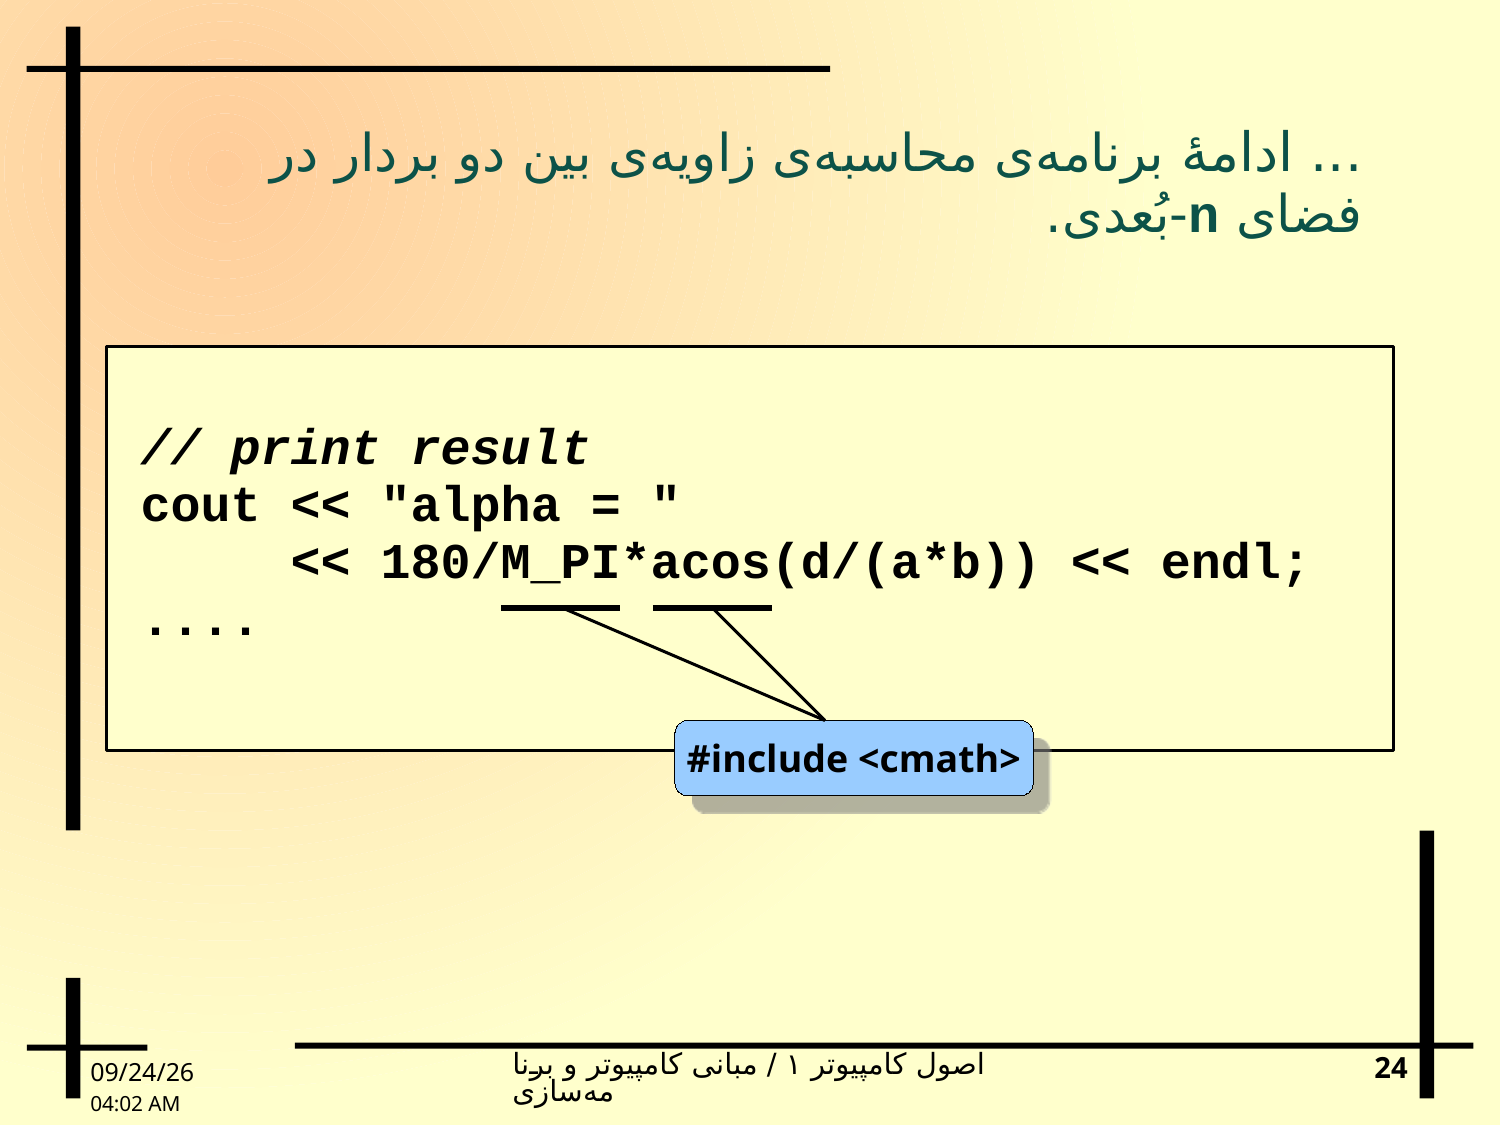

... ادامهٔ برنامه‌‌ی محاسبه‌ی زاویه‌ی بین دو بردار در فضای n-بُعدی.
# // print result
cout << "alpha = "
 << 180/M_PI*acos(d/(a*b)) << endl;
....
#include <cmath>
اصول کامپیوتر ۱ / مبانی کامپیوتر و برنامه‌سازی
24